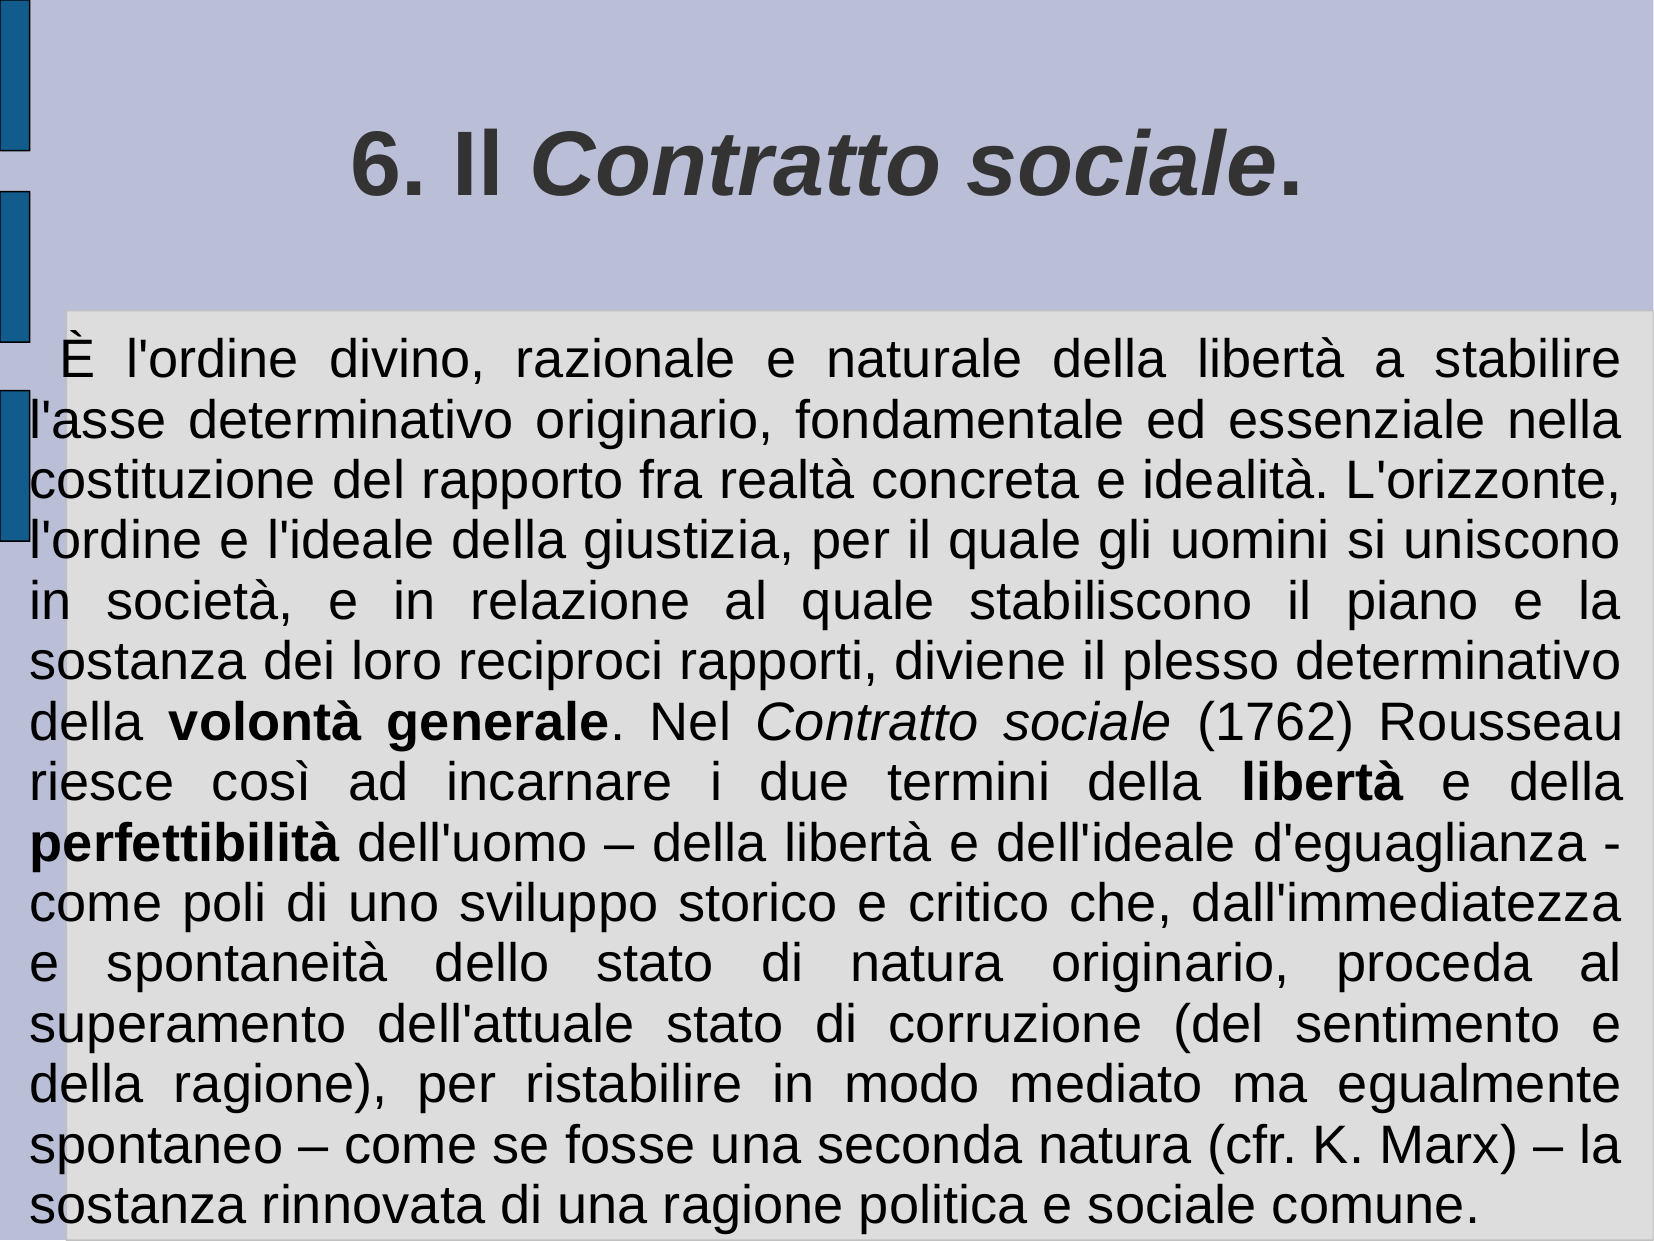

# 6. Il Contratto sociale.
 È l'ordine divino, razionale e naturale della libertà a stabilire l'asse determinativo originario, fondamentale ed essenziale nella costituzione del rapporto fra realtà concreta e idealità. L'orizzonte, l'ordine e l'ideale della giustizia, per il quale gli uomini si uniscono in società, e in relazione al quale stabiliscono il piano e la sostanza dei loro reciproci rapporti, diviene il plesso determinativo della volontà generale. Nel Contratto sociale (1762) Rousseau riesce così ad incarnare i due termini della libertà e della perfettibilità dell'uomo – della libertà e dell'ideale d'eguaglianza - come poli di uno sviluppo storico e critico che, dall'immediatezza e spontaneità dello stato di natura originario, proceda al superamento dell'attuale stato di corruzione (del sentimento e della ragione), per ristabilire in modo mediato ma egualmente spontaneo – come se fosse una seconda natura (cfr. K. Marx) – la sostanza rinnovata di una ragione politica e sociale comune.